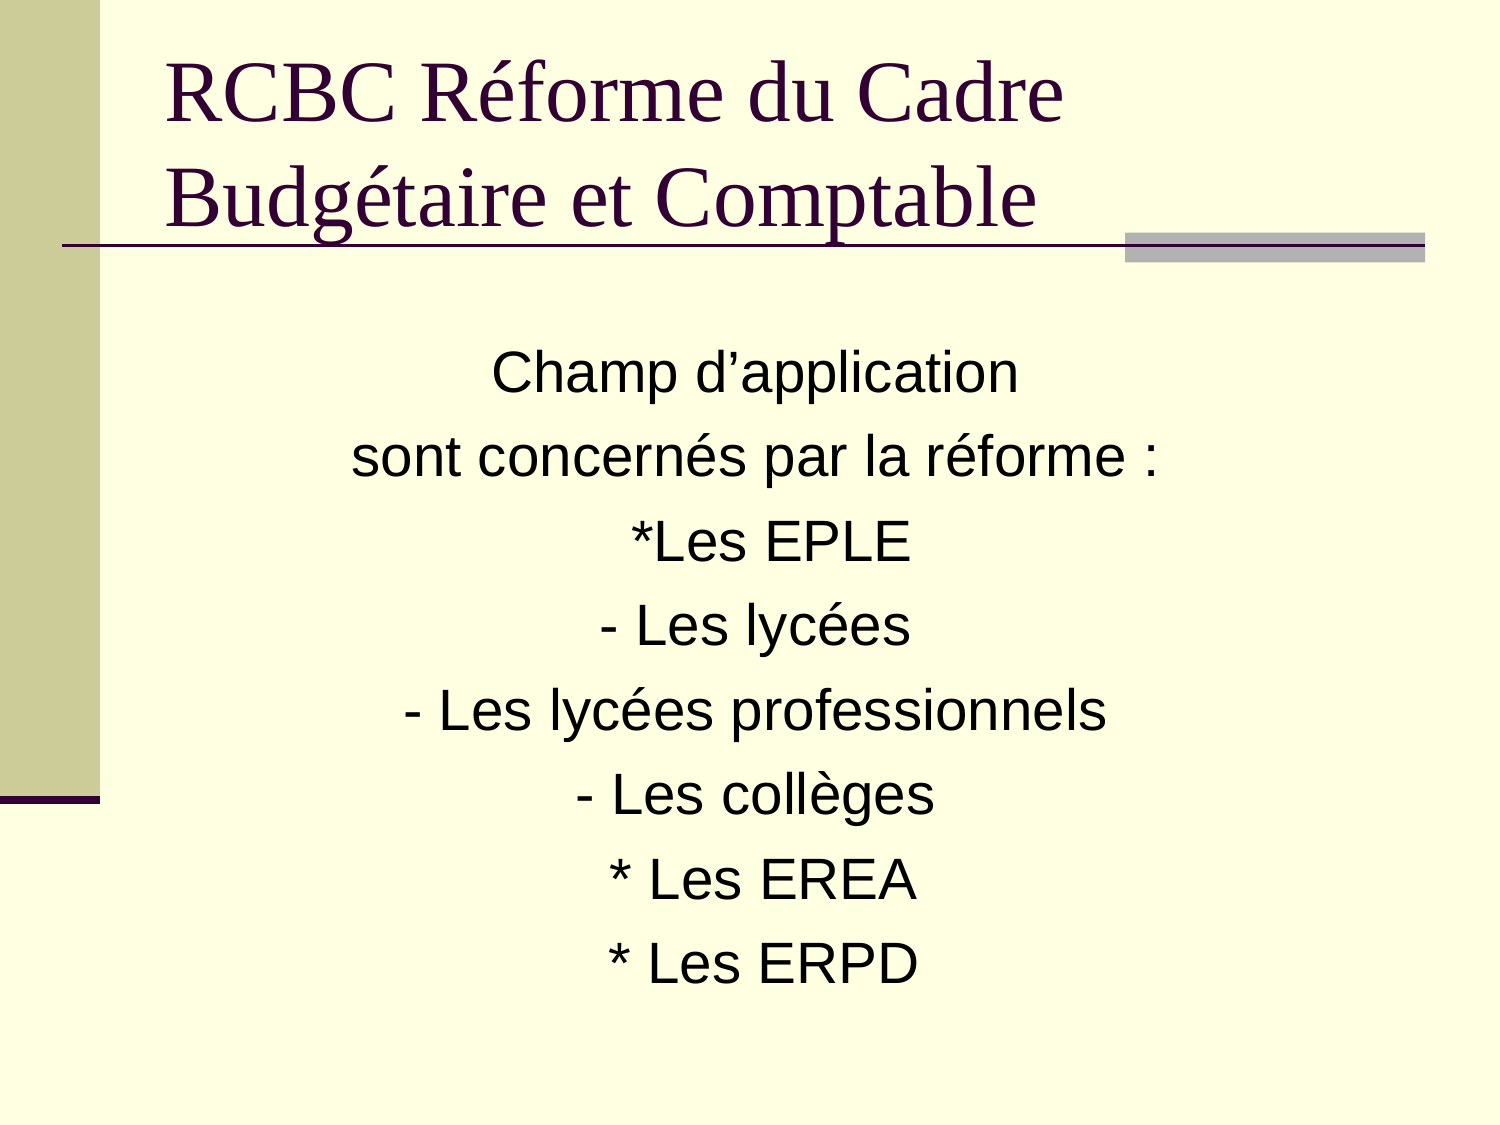

# RCBC Réforme du Cadre Budgétaire et Comptable
Champ d’application
sont concernés par la réforme :
 *Les EPLE
- Les lycées
- Les lycées professionnels
- Les collèges
 * Les EREA
 * Les ERPD